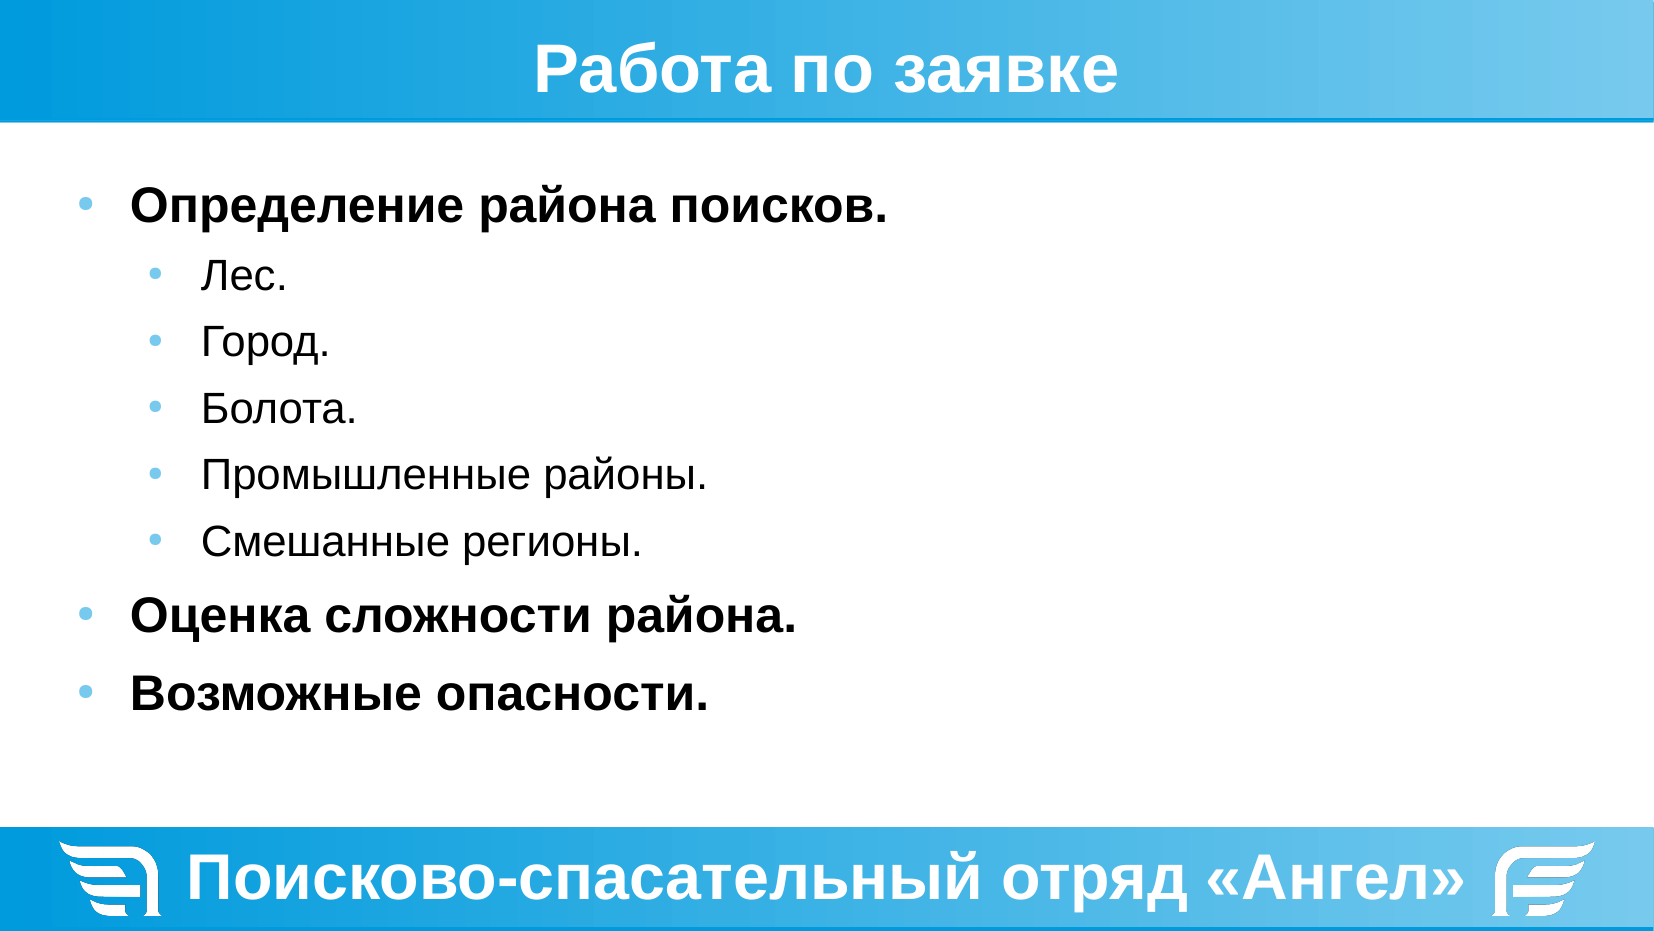

# Работа по заявке
Определение района поисков.
Лес.
Город.
Болота.
Промышленные районы.
Смешанные регионы.
Оценка сложности района.
Возможные опасности.